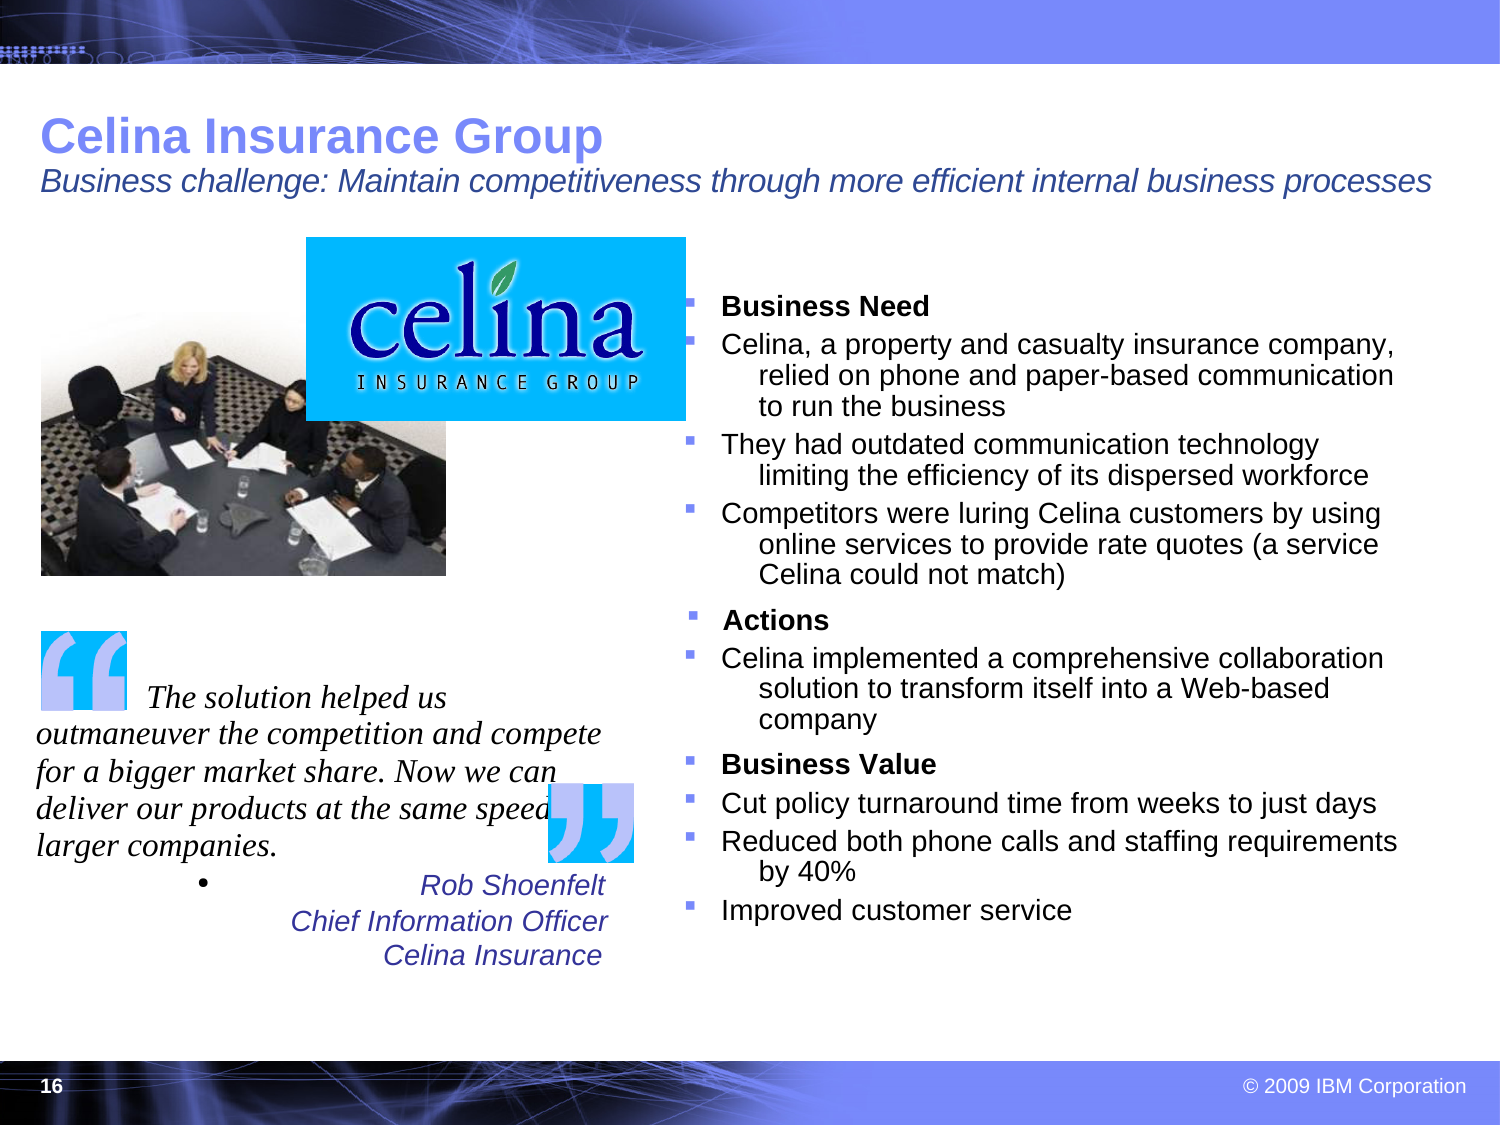

# Celina Insurance Group Business challenge: Maintain competitiveness through more efficient internal business processes
Business Need
Celina, a property and casualty insurance company, relied on phone and paper-based communication to run the business
They had outdated communication technology limiting the efficiency of its dispersed workforce
Competitors were luring Celina customers by using online services to provide rate quotes (a service Celina could not match)
Actions
Celina implemented a comprehensive collaboration solution to transform itself into a Web-based company
Business Value
Cut policy turnaround time from weeks to just days
Reduced both phone calls and staffing requirements by 40%
Improved customer service
 The solution helped us outmaneuver the competition and compete for a bigger market share. Now we can deliver our products at the same speed as larger companies.
	 Rob Shoenfelt
 Chief Information Officer
Celina Insurance
16